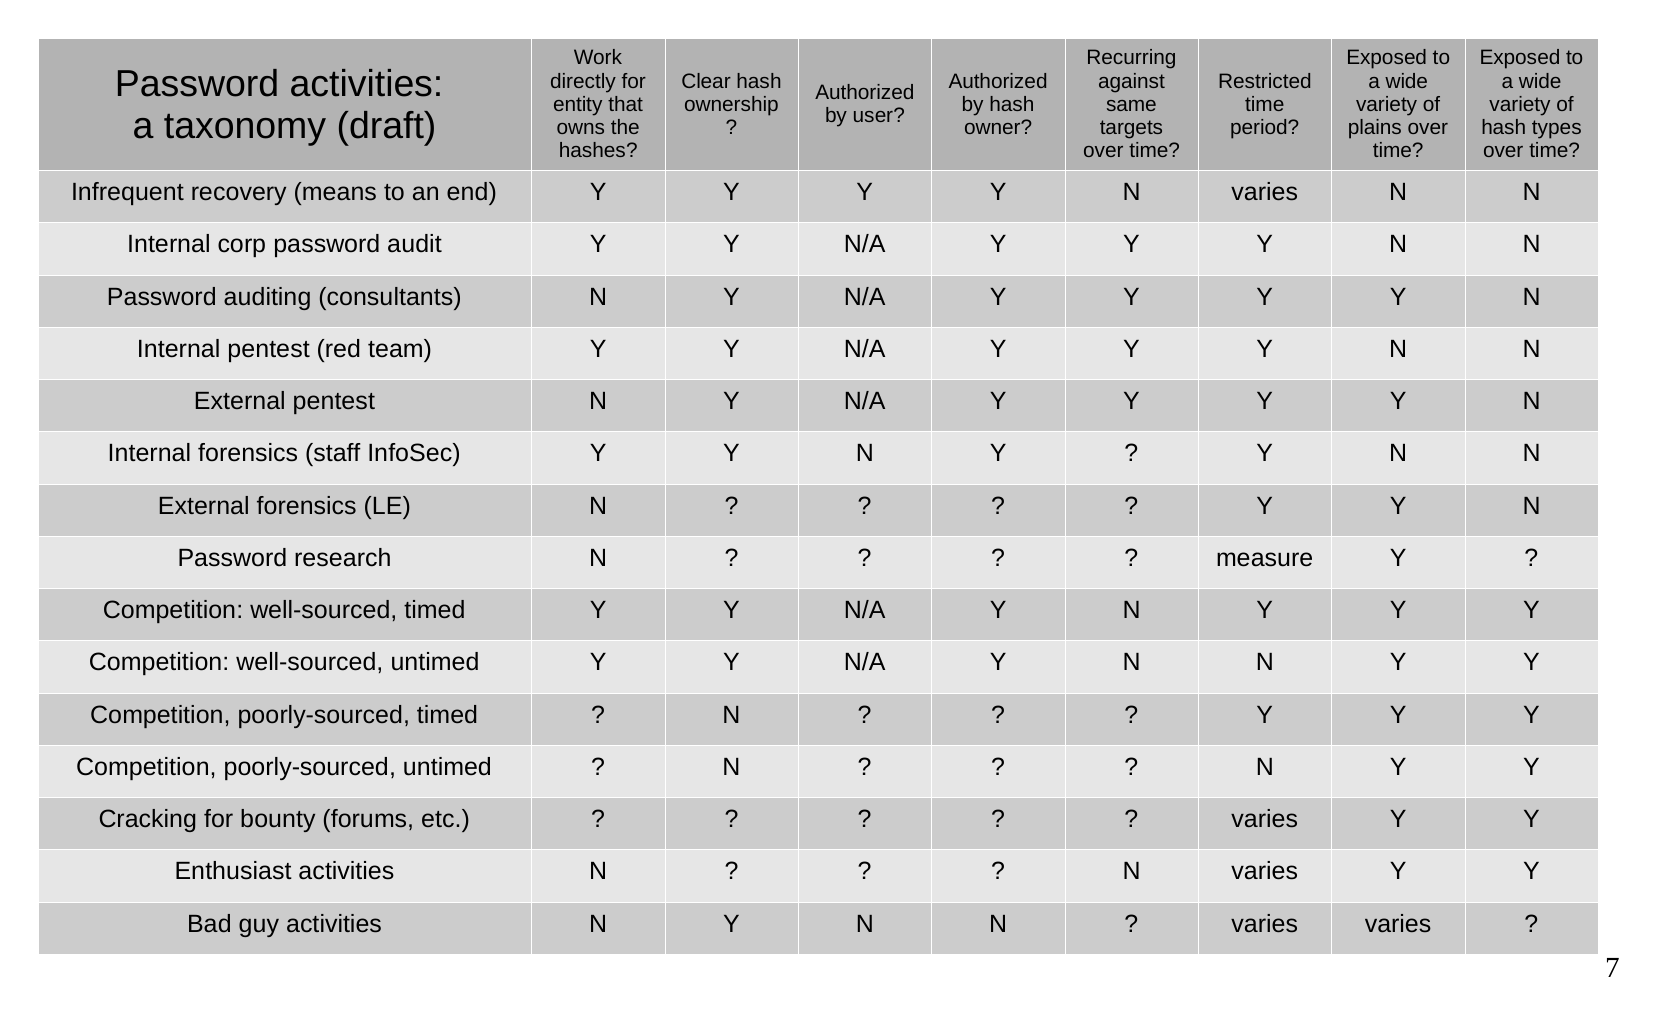

| Password activities: a taxonomy (draft) | Work directly for entity that owns the hashes? | Clear hash ownership? | Authorized by user? | Authorized by hash owner? | Recurring against same targets over time? | Restricted time period? | Exposed to a wide variety of plains over time? | Exposed to a wide variety of hash types over time? |
| --- | --- | --- | --- | --- | --- | --- | --- | --- |
| Infrequent recovery (means to an end) | Y | Y | Y | Y | N | varies | N | N |
| Internal corp password audit | Y | Y | N/A | Y | Y | Y | N | N |
| Password auditing (consultants) | N | Y | N/A | Y | Y | Y | Y | N |
| Internal pentest (red team) | Y | Y | N/A | Y | Y | Y | N | N |
| External pentest | N | Y | N/A | Y | Y | Y | Y | N |
| Internal forensics (staff InfoSec) | Y | Y | N | Y | ? | Y | N | N |
| External forensics (LE) | N | ? | ? | ? | ? | Y | Y | N |
| Password research | N | ? | ? | ? | ? | measure | Y | ? |
| Competition: well-sourced, timed | Y | Y | N/A | Y | N | Y | Y | Y |
| Competition: well-sourced, untimed | Y | Y | N/A | Y | N | N | Y | Y |
| Competition, poorly-sourced, timed | ? | N | ? | ? | ? | Y | Y | Y |
| Competition, poorly-sourced, untimed | ? | N | ? | ? | ? | N | Y | Y |
| Cracking for bounty (forums, etc.) | ? | ? | ? | ? | ? | varies | Y | Y |
| Enthusiast activities | N | ? | ? | ? | N | varies | Y | Y |
| Bad guy activities | N | Y | N | N | ? | varies | varies | ? |